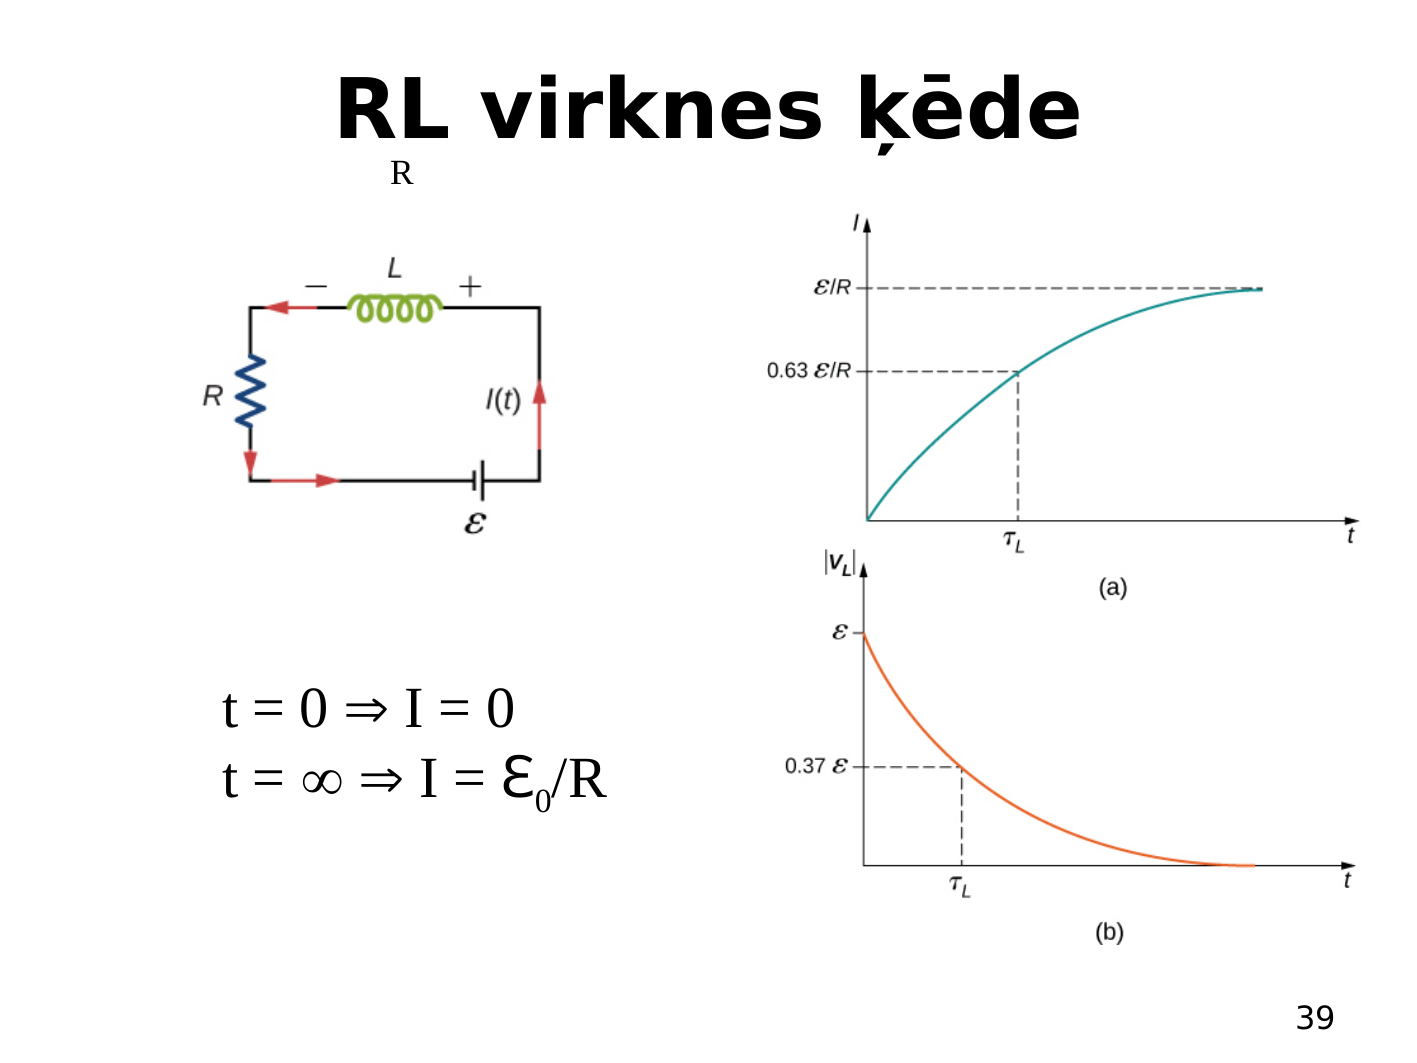

# RL virknes ķēde
R
t = 0  I = 0
t =   I = Ɛ0/R